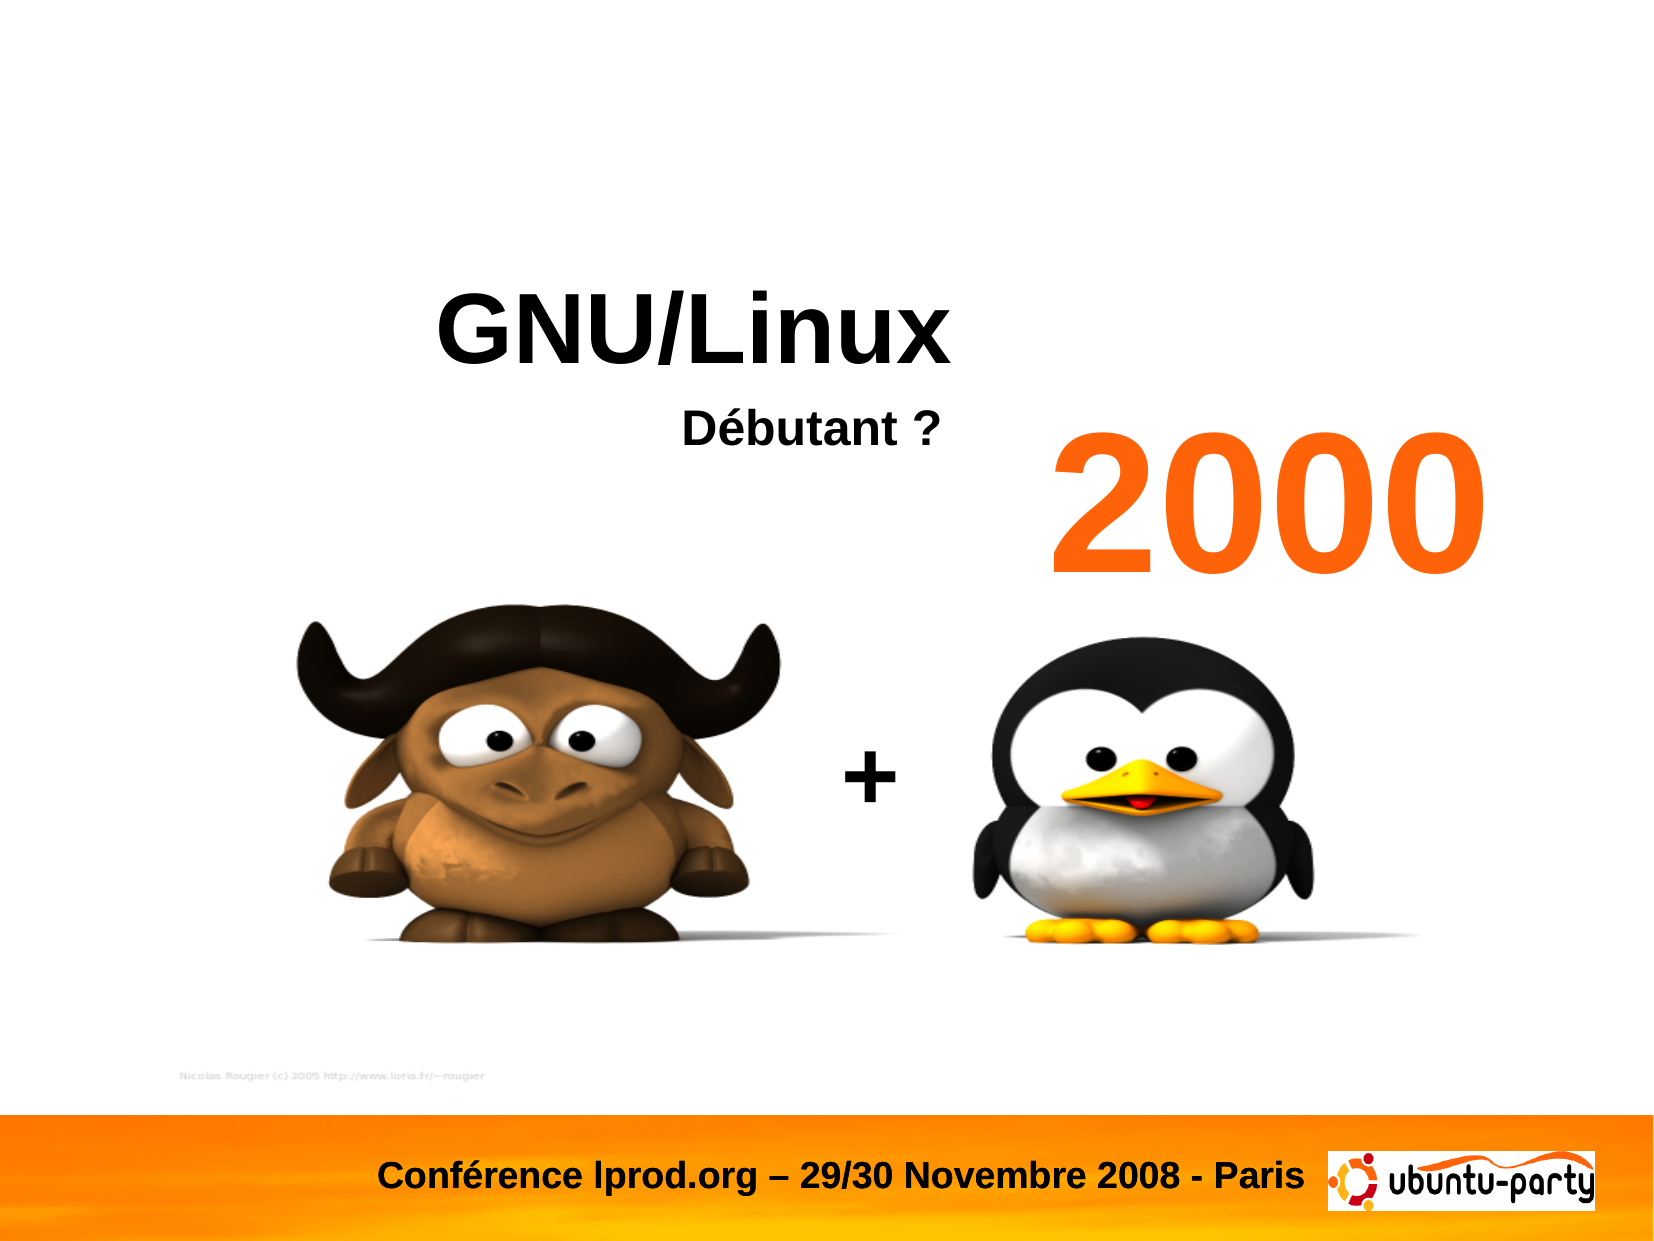

GNU/Linux
2000
Débutant ?
+
Conférence lprod.org – 29/30 Novembre 2008 - Paris
Conférence lprod.org – 29/30 Novembre 2008 - Paris